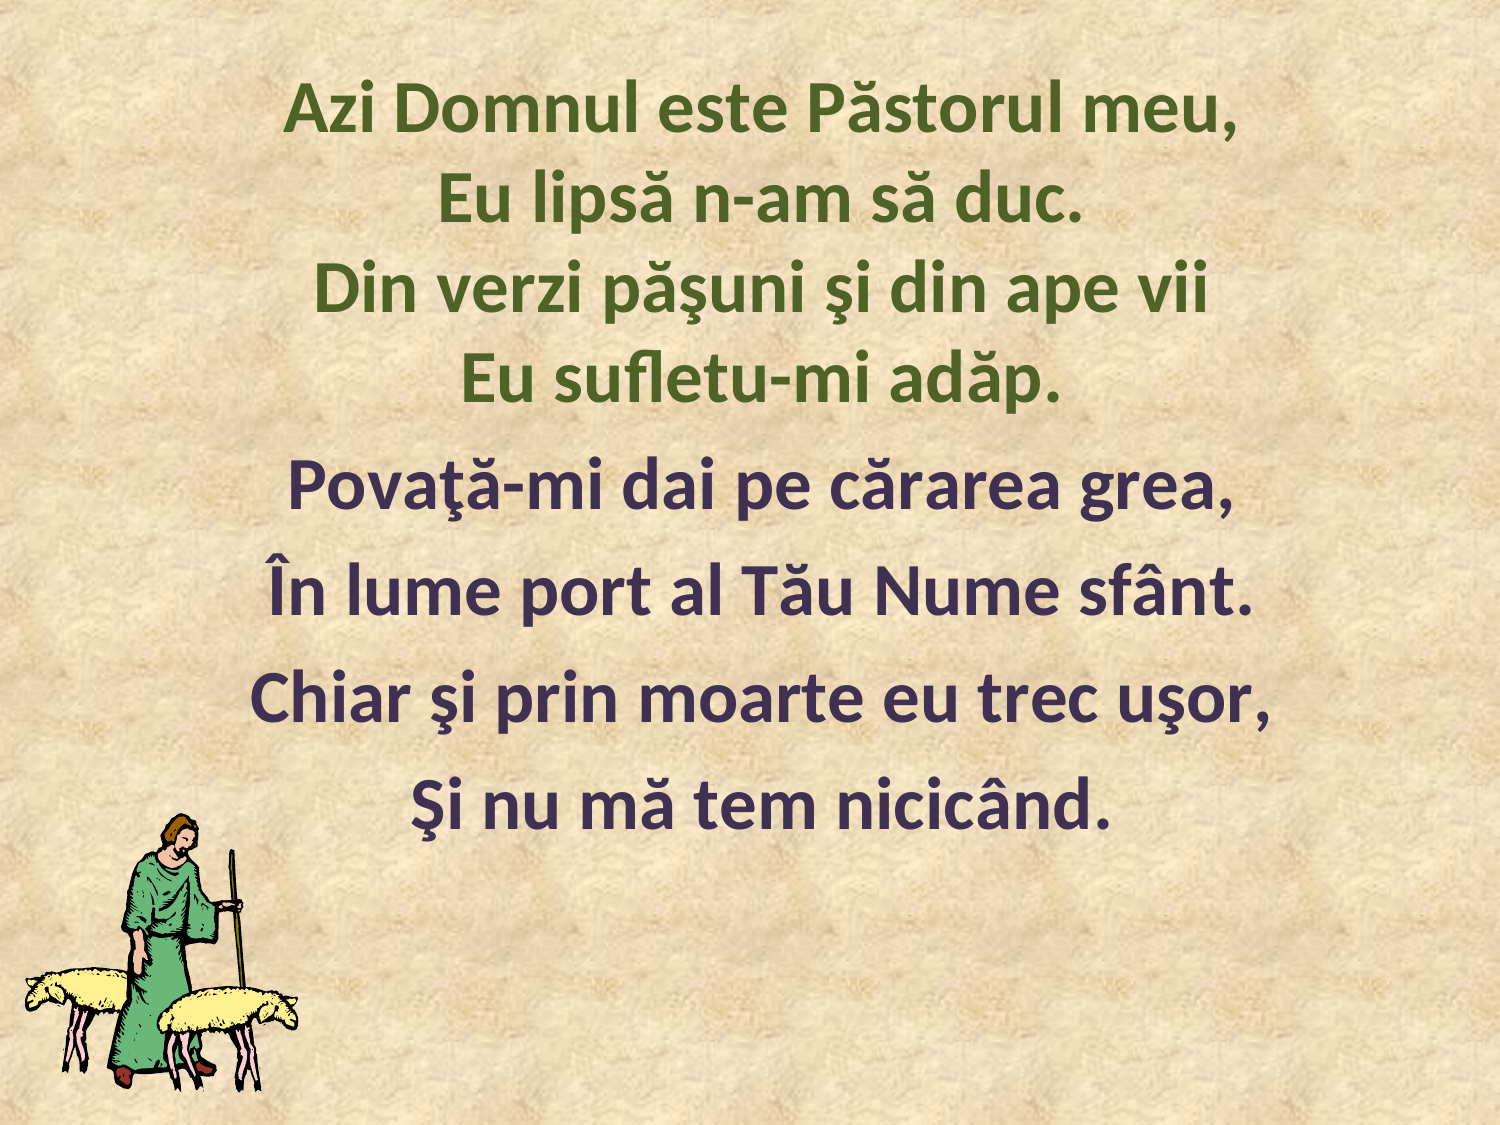

Azi Domnul este Păstorul meu,
Eu lipsă n-am să duc.
Din verzi păşuni şi din ape vii
Eu sufletu-mi adăp.
Povaţă-mi dai pe cărarea grea,
În lume port al Tău Nume sfânt.
Chiar şi prin moarte eu trec uşor,
Şi nu mă tem nicicând.